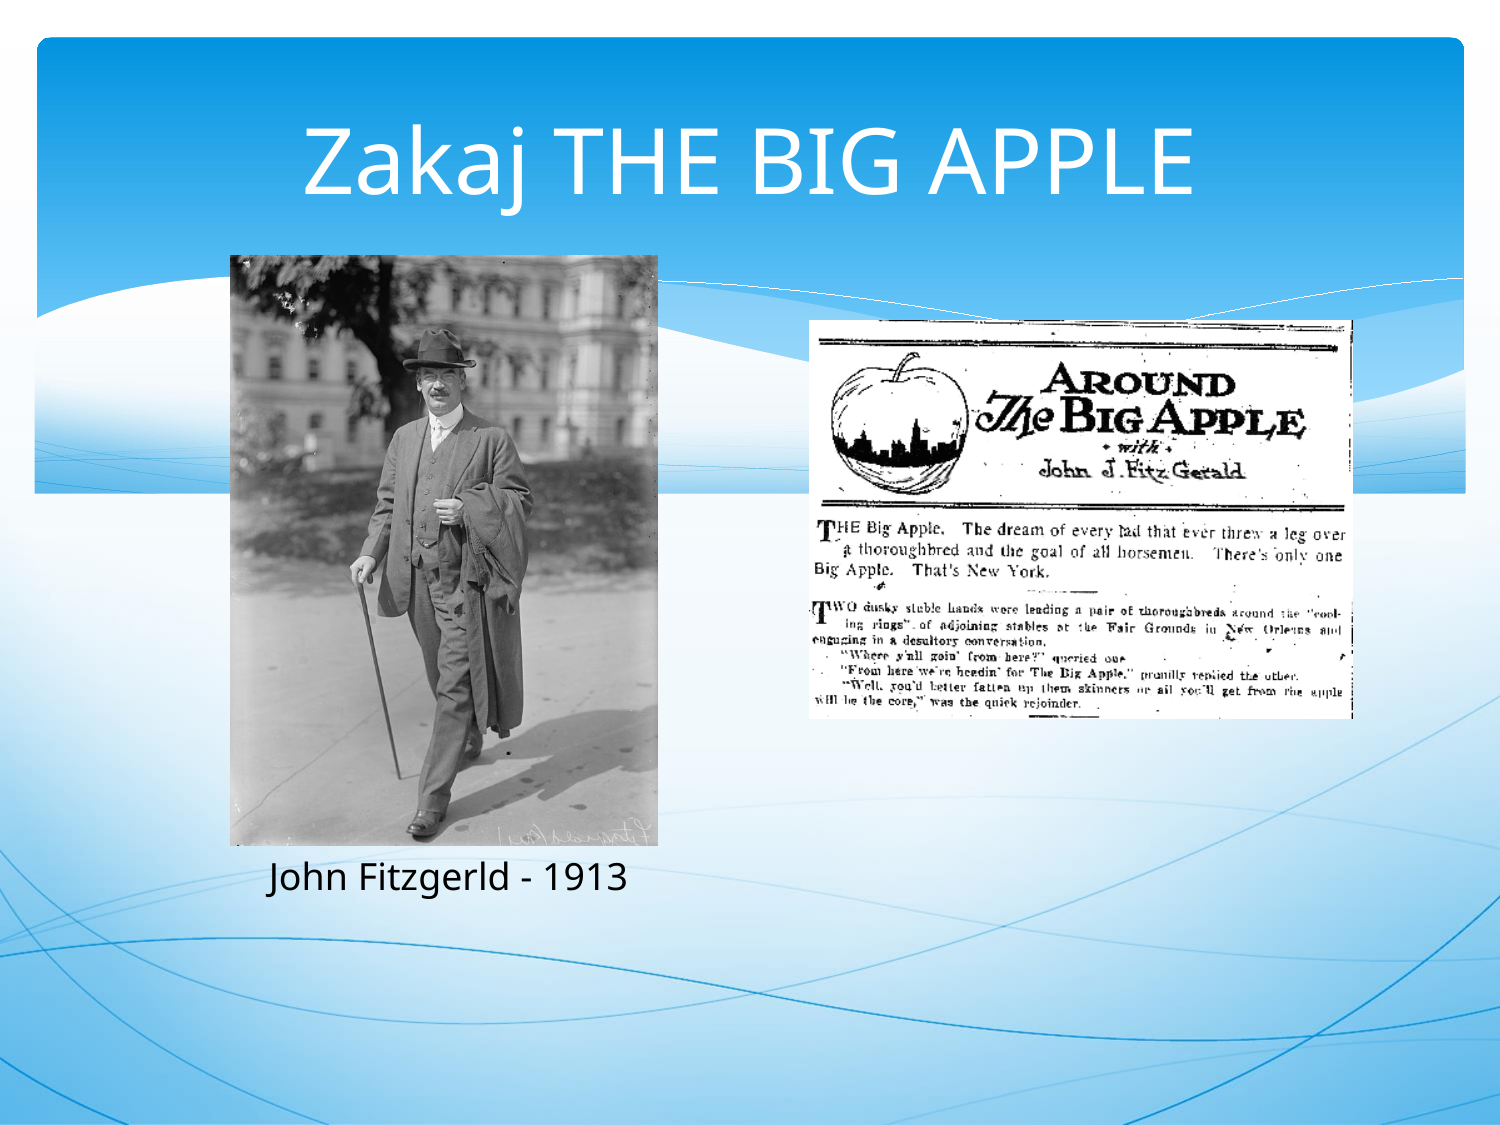

# Zakaj THE BIG APPLE
John Fitzgerld - 1913